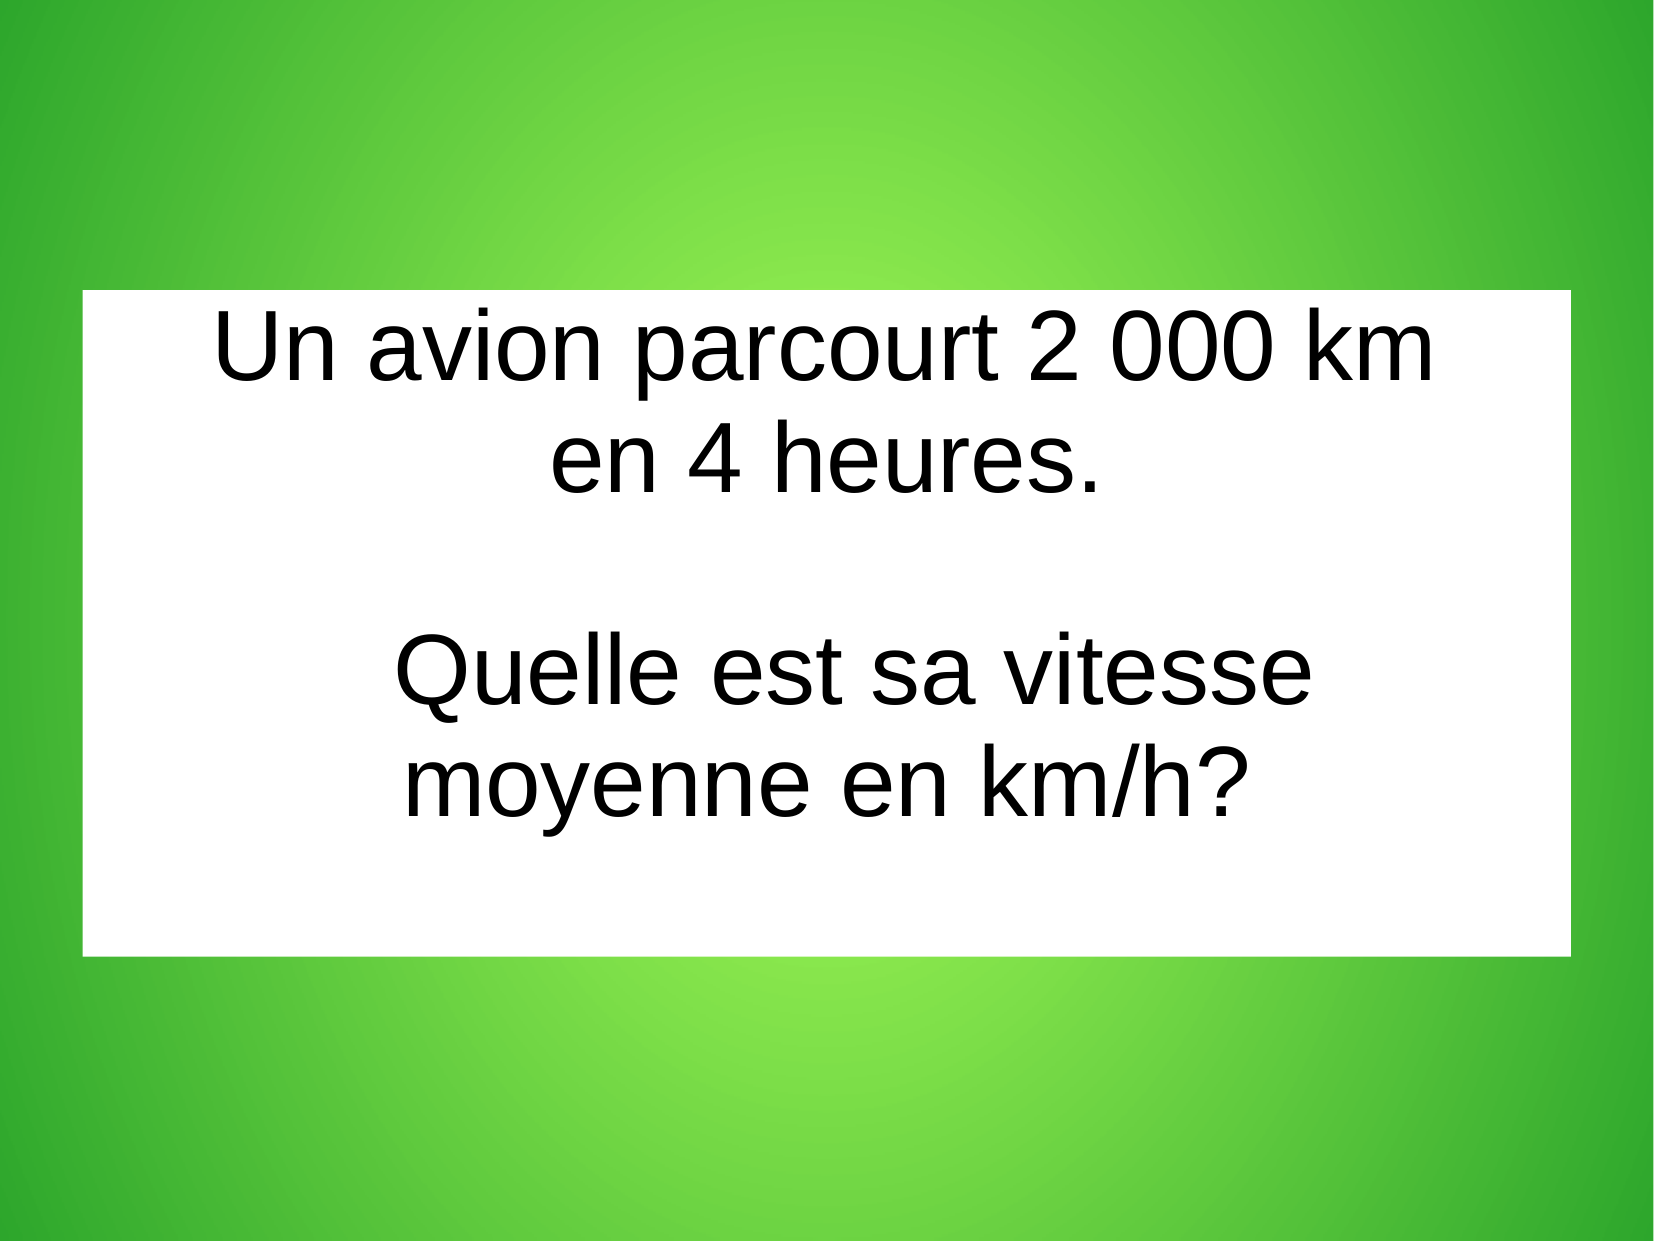

# Un avion parcourt 2 000 km en 4 heures.
 Quelle est sa vitesse moyenne en km/h?